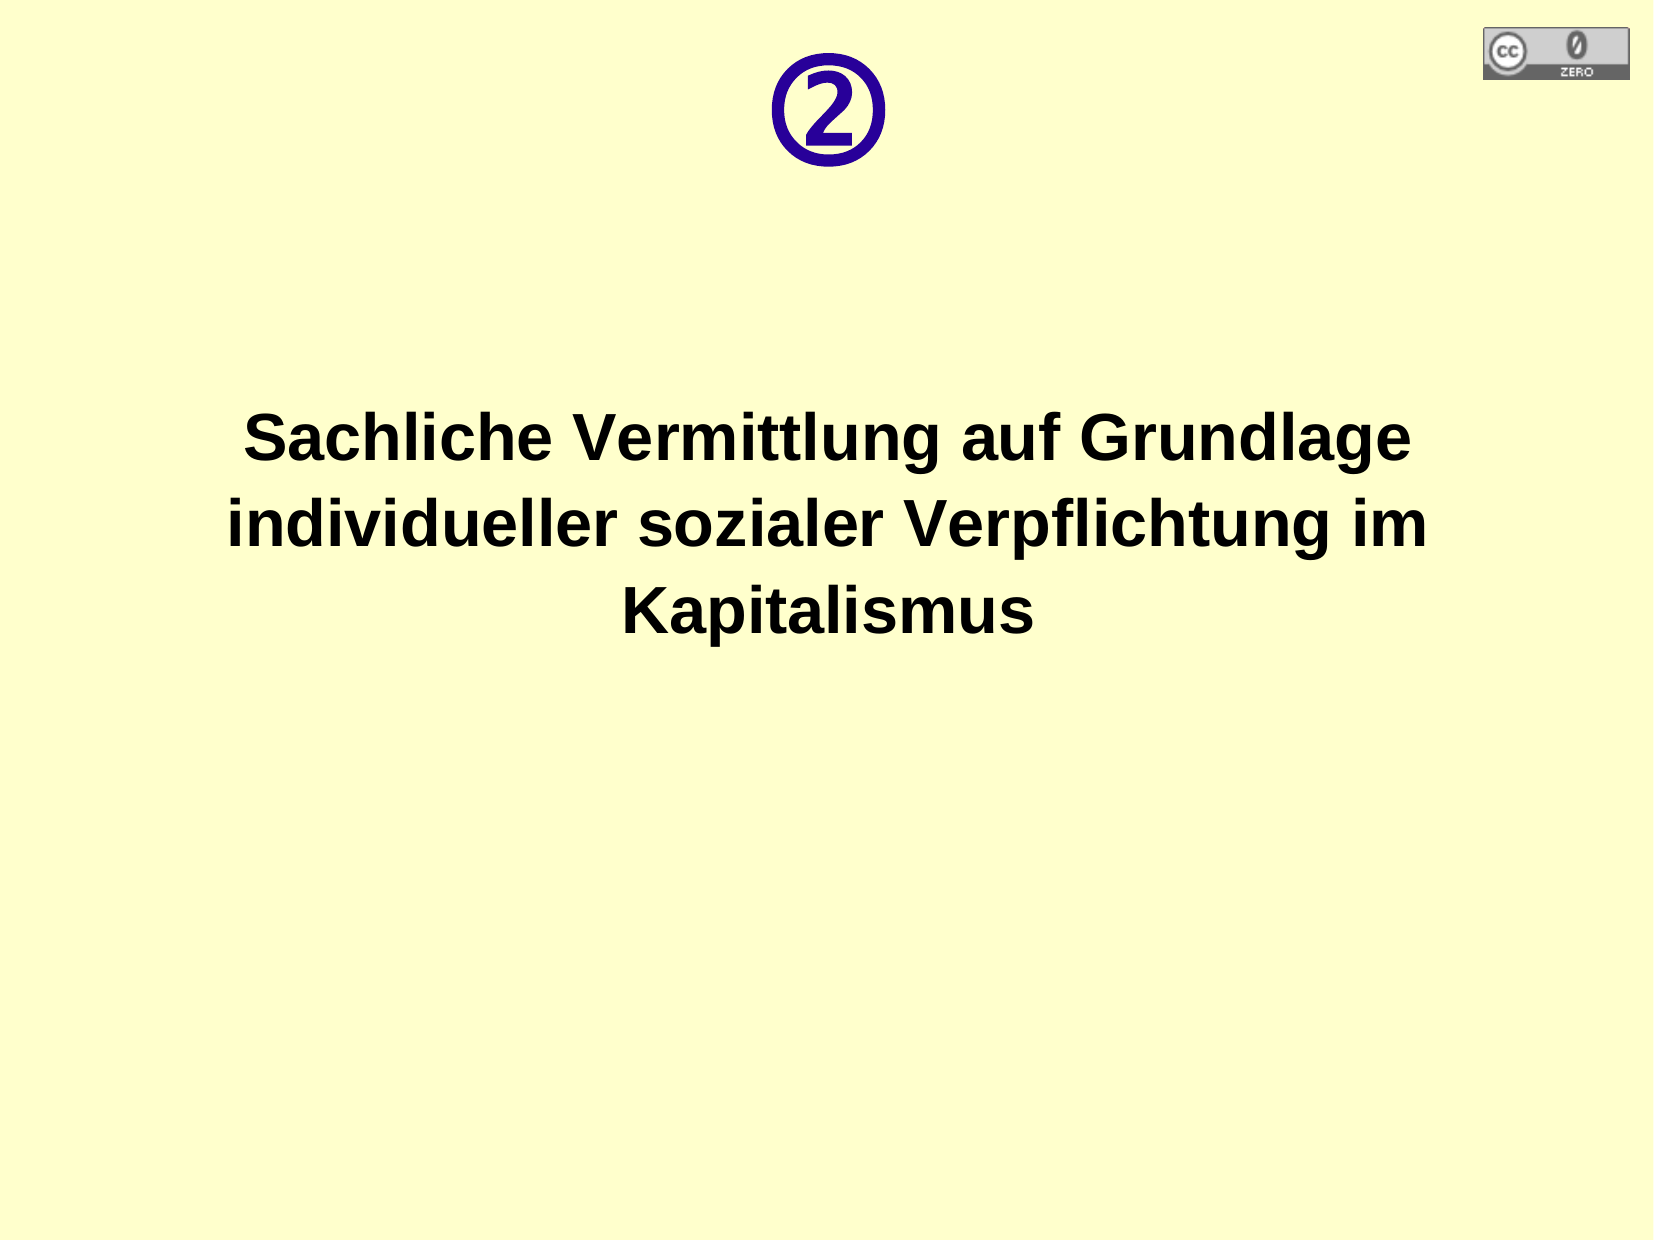

# ➁
Sachliche Vermittlung auf Grundlage
individueller sozialer Verpflichtung im
Kapitalismus